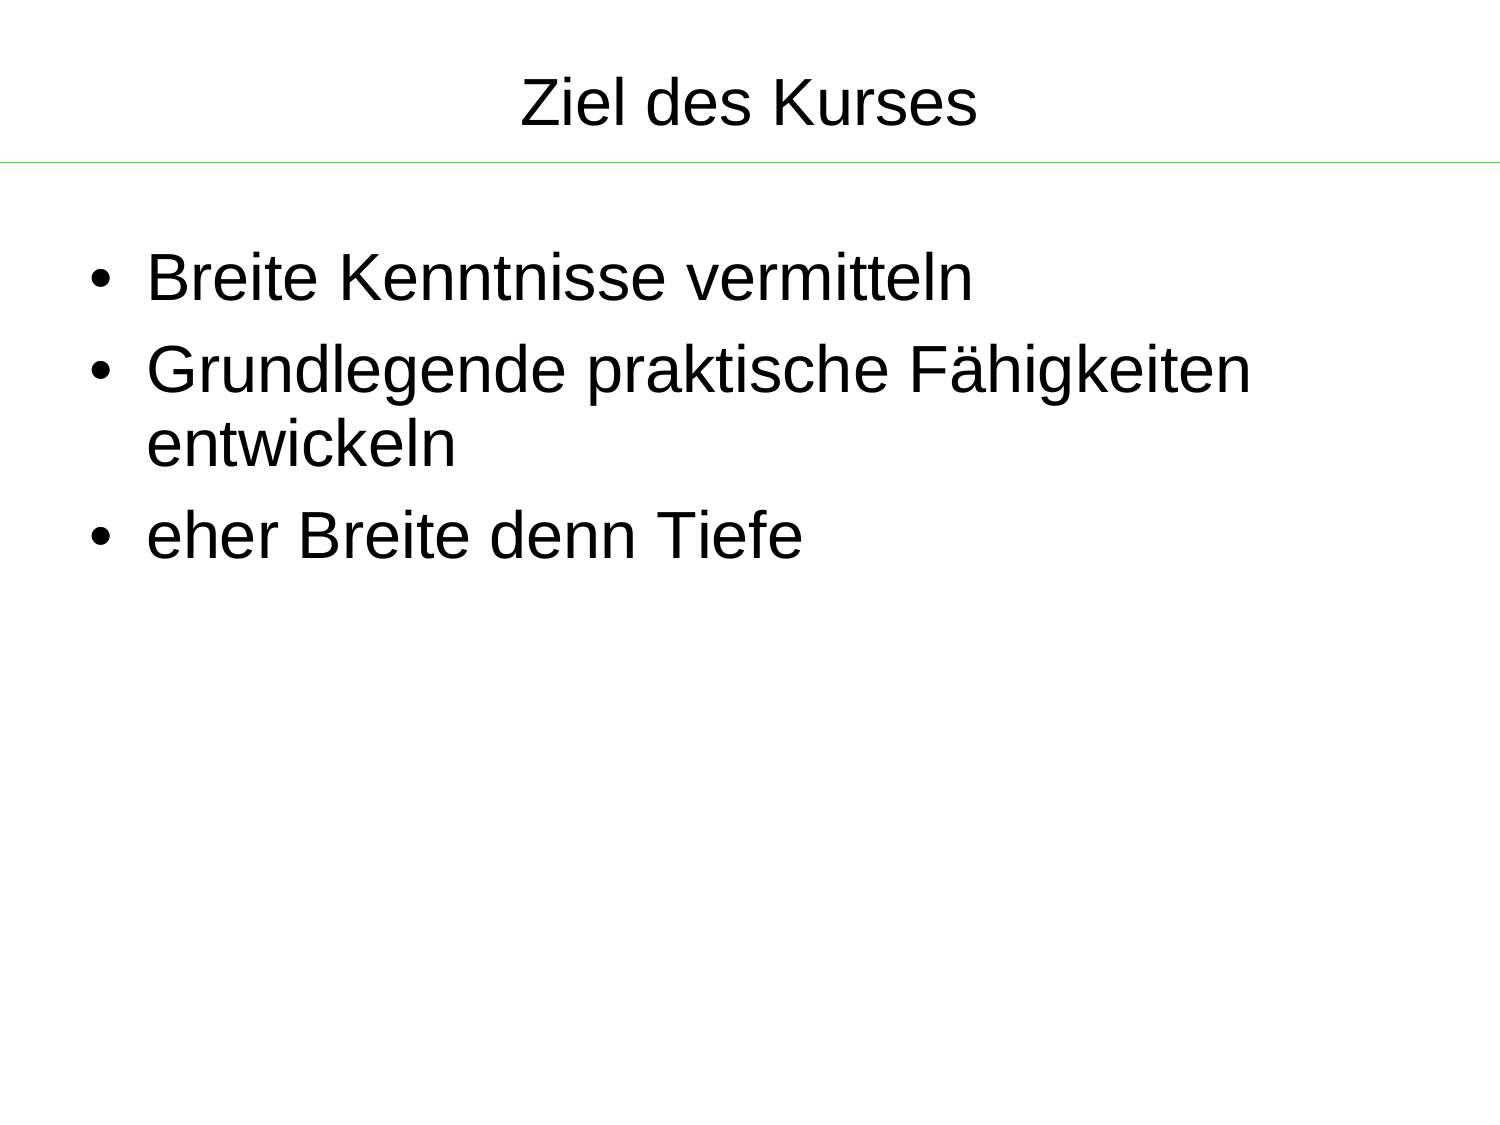

# Ziel des Kurses
Breite Kenntnisse vermitteln
Grundlegende praktische Fähigkeiten entwickeln
eher Breite denn Tiefe